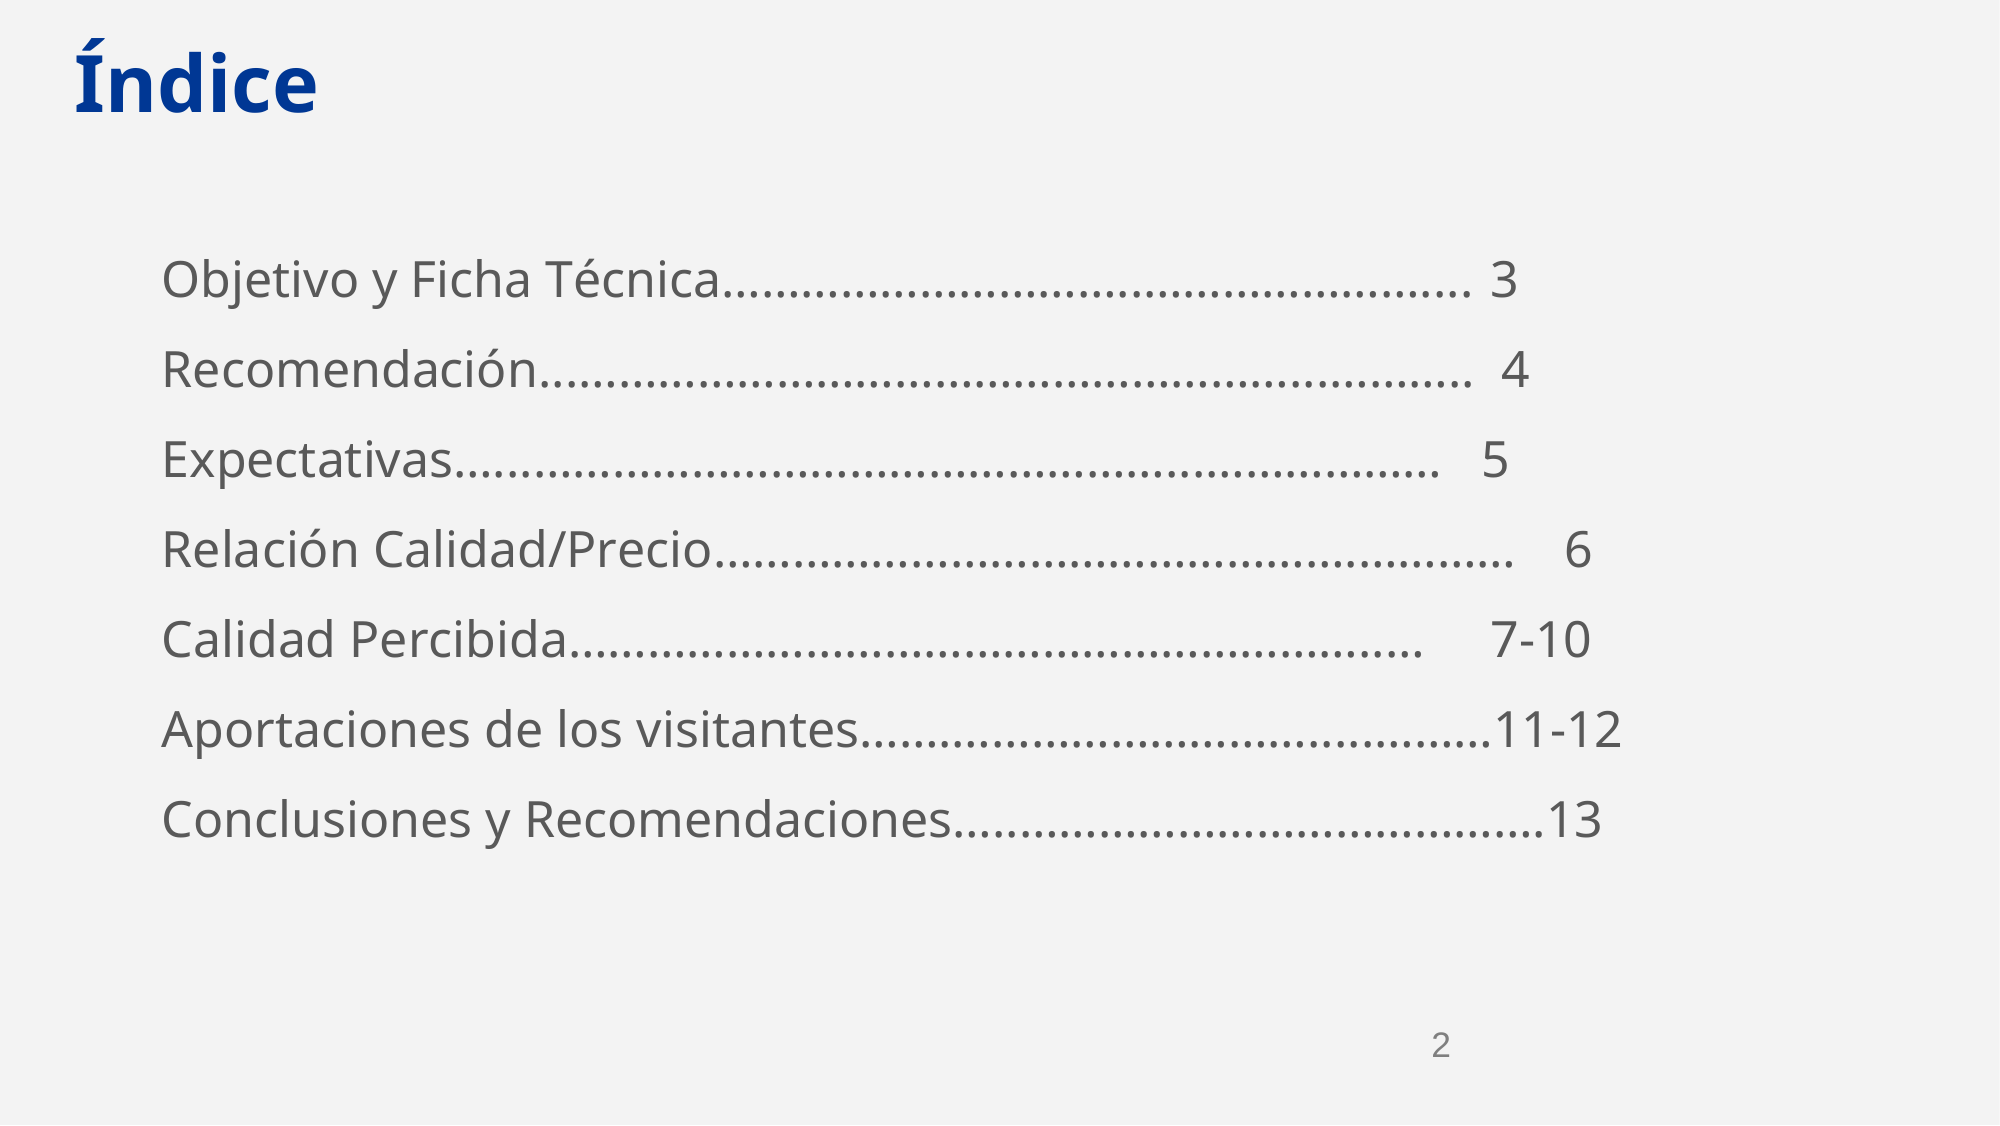

Índice
Objetivo y Ficha Técnica…………………………..…………………....	3
Recomendación...………………………………………………...……….. 4
Expectativas…...…………………………………………...……………… 5
Relación Calidad/Precio………………………………………….…………	6
Calidad Percibida……………………………………………………..…	7-10
Aportaciones de los visitantes…….……………………….....………11-12
Conclusiones y Recomendaciones…..………………………………….13